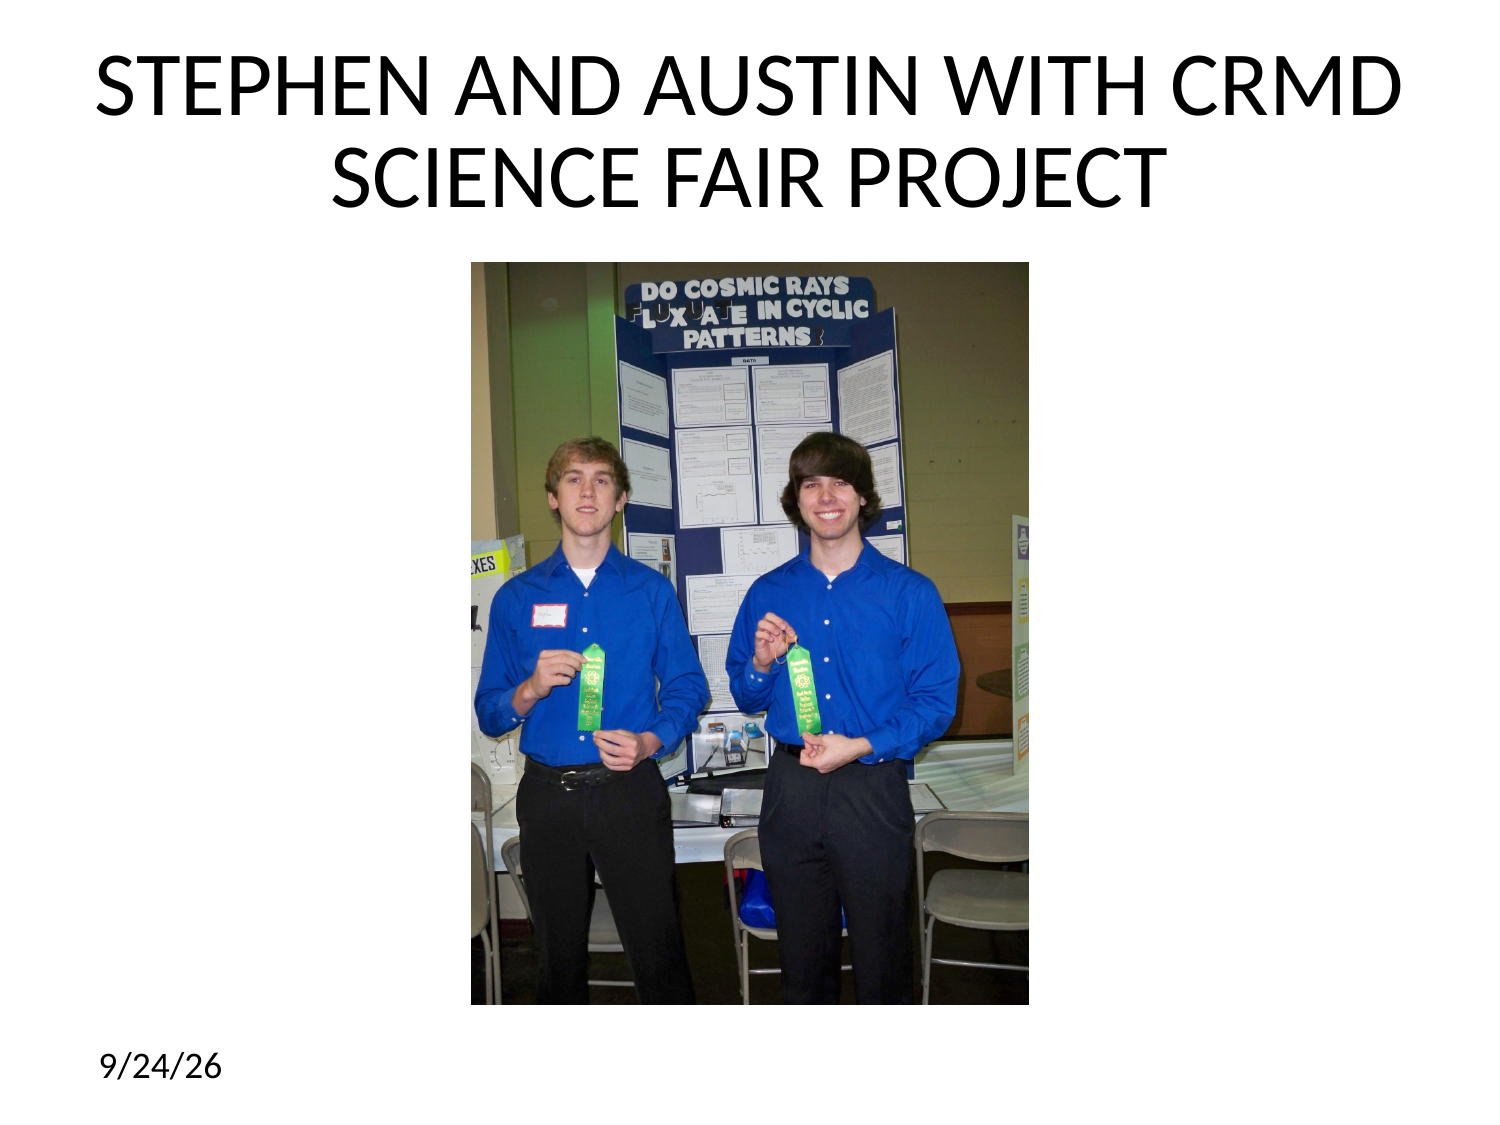

# STEPHEN AND AUSTIN WITH CRMD SCIENCE FAIR PROJECT